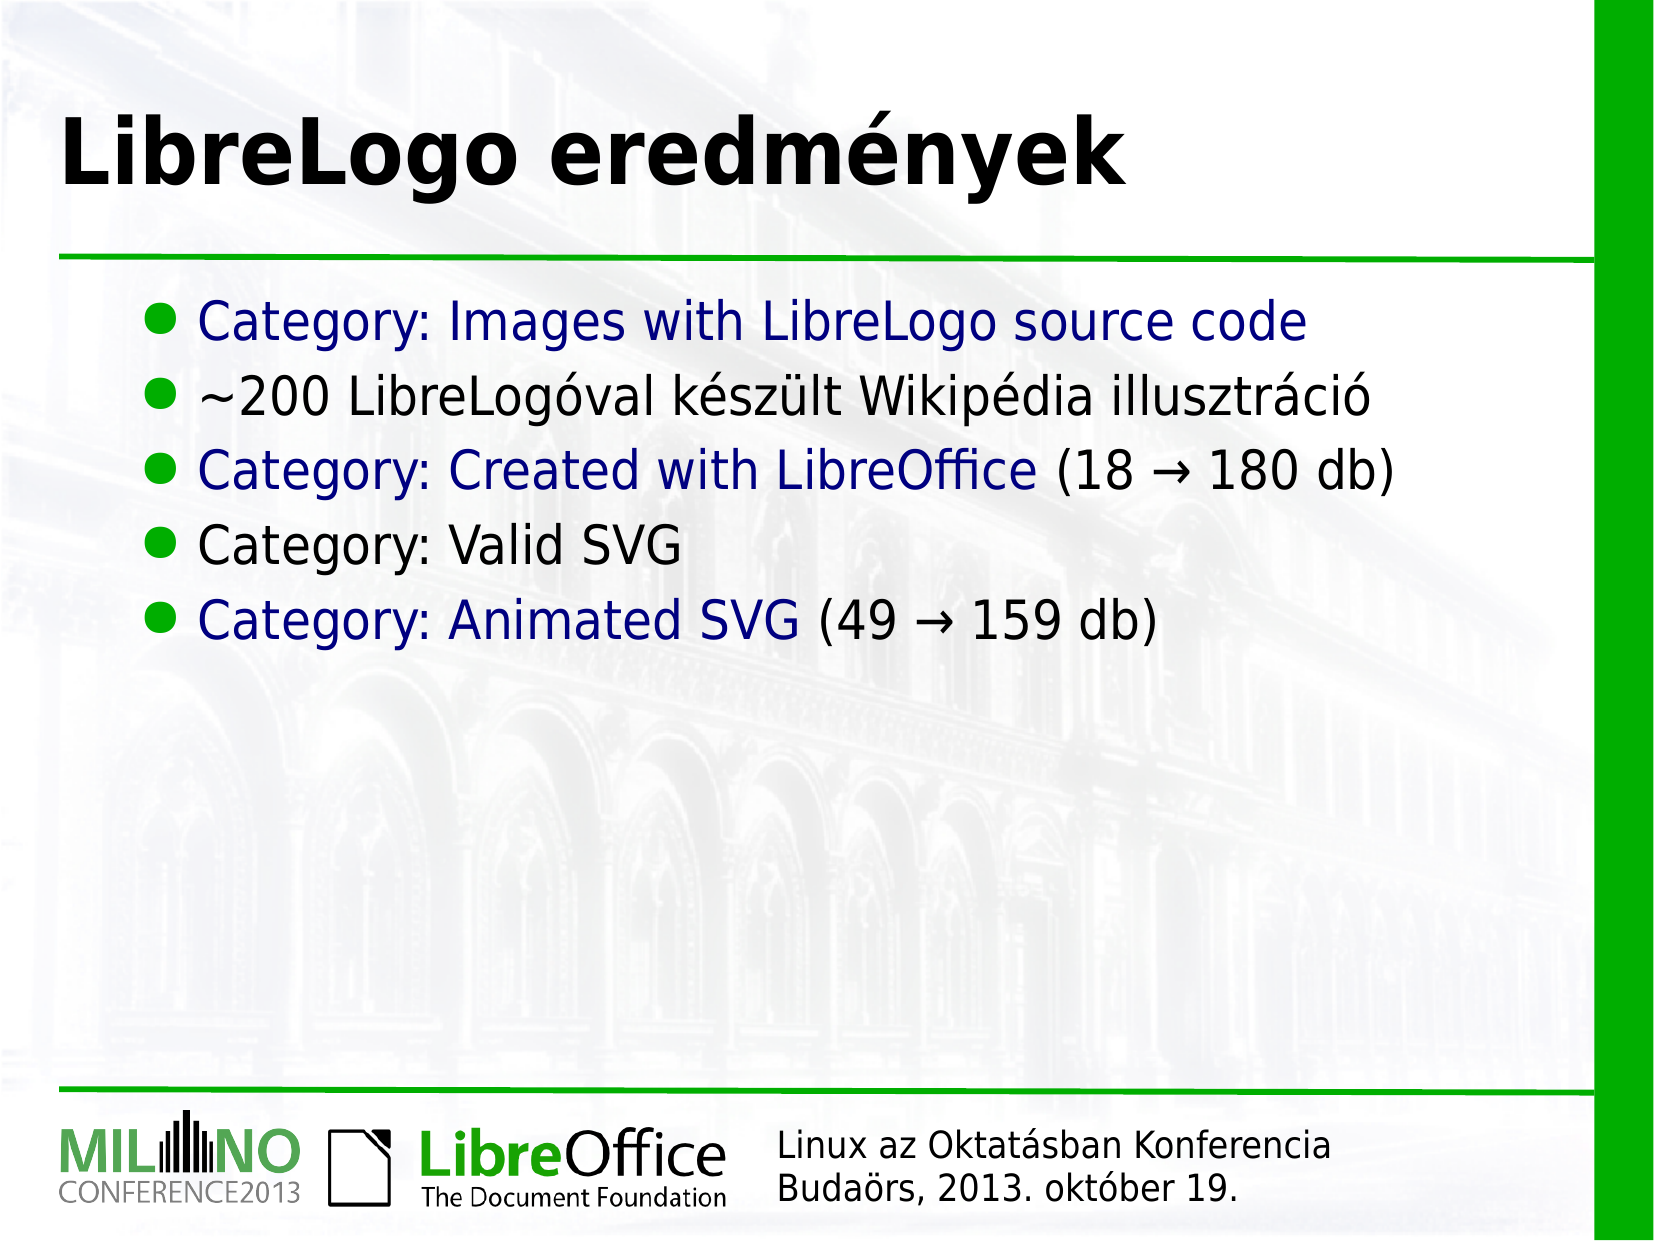

# LibreLogo eredmények
Category: Images with LibreLogo source code
~200 LibreLogóval készült Wikipédia illusztráció
Category: Created with LibreOffice (18 → 180 db)
Category: Valid SVG
Category: Animated SVG (49 → 159 db)